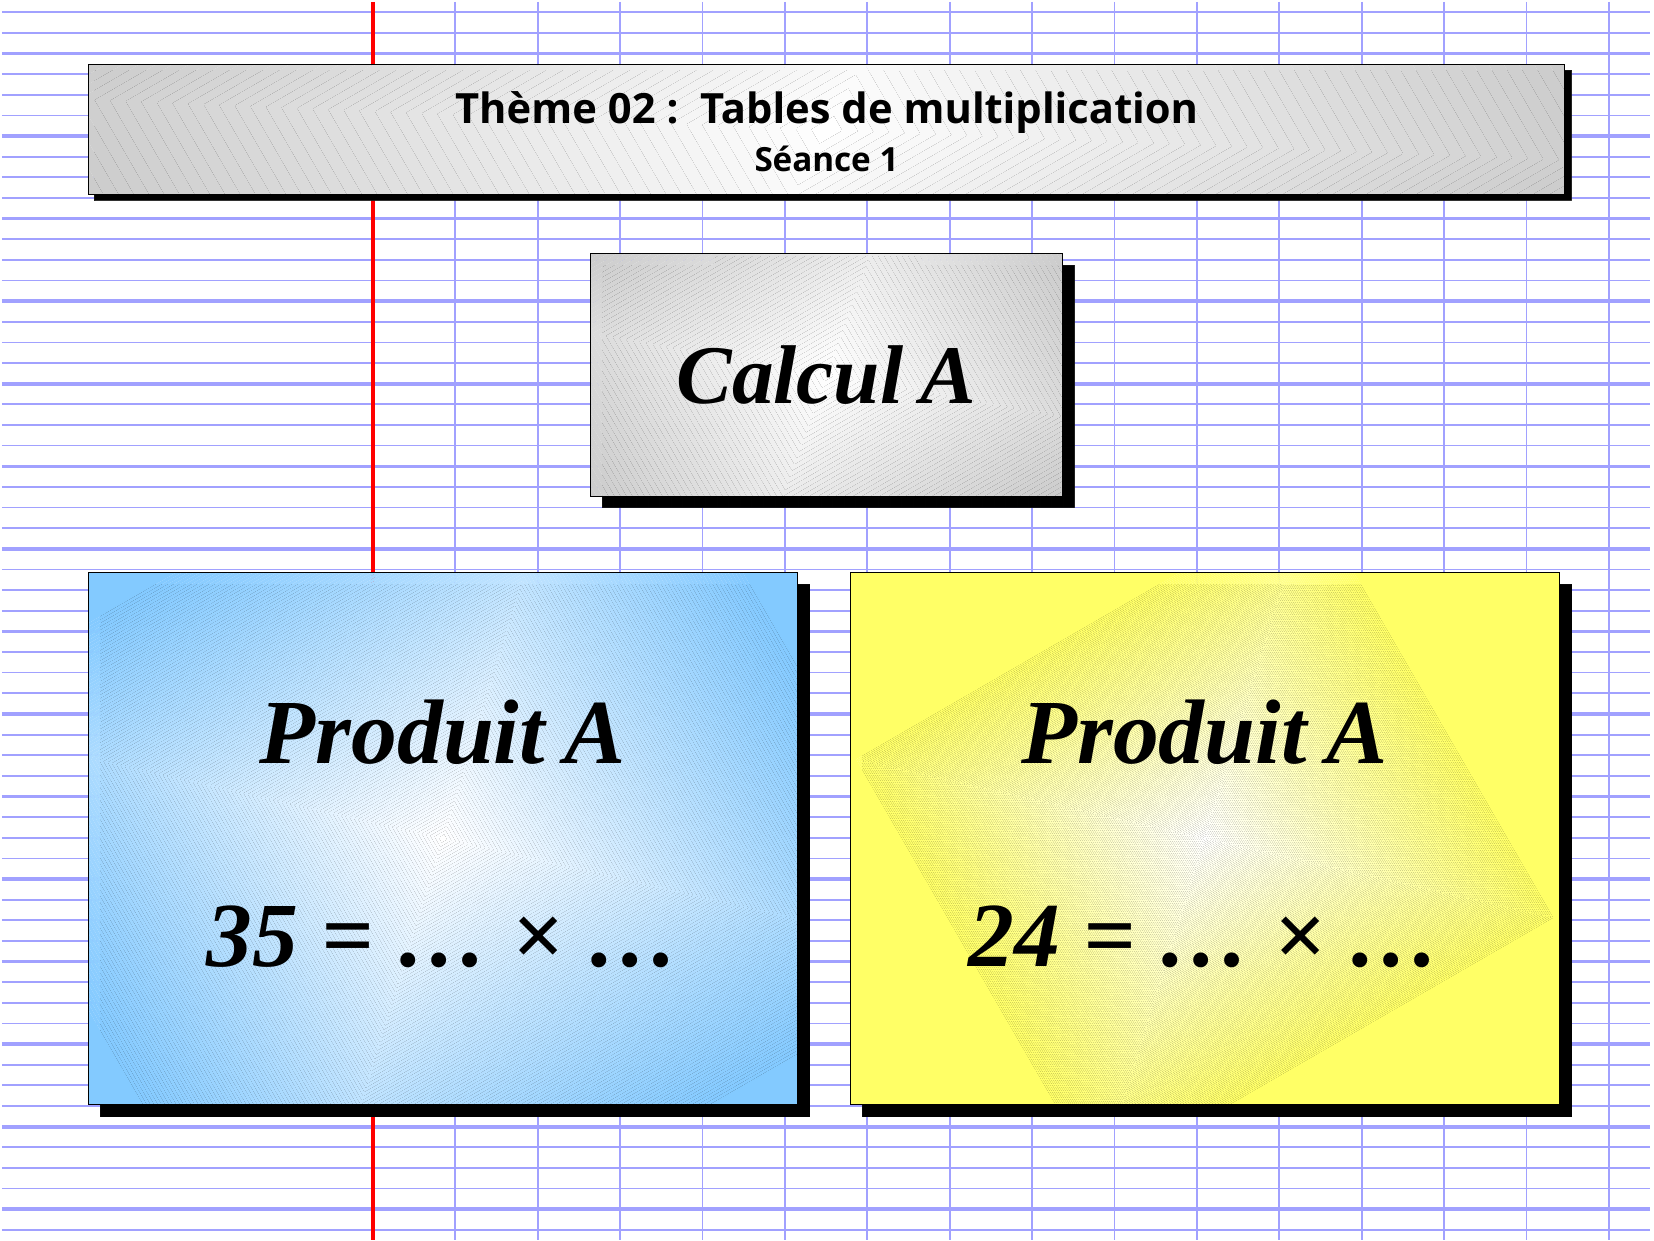

Thème 02 : Tables de multiplication
Séance 1
Calcul A
9
0
1
2
3
4
5
6
7
8
Produit A
35 = … × …
Produit A
24 = … × …